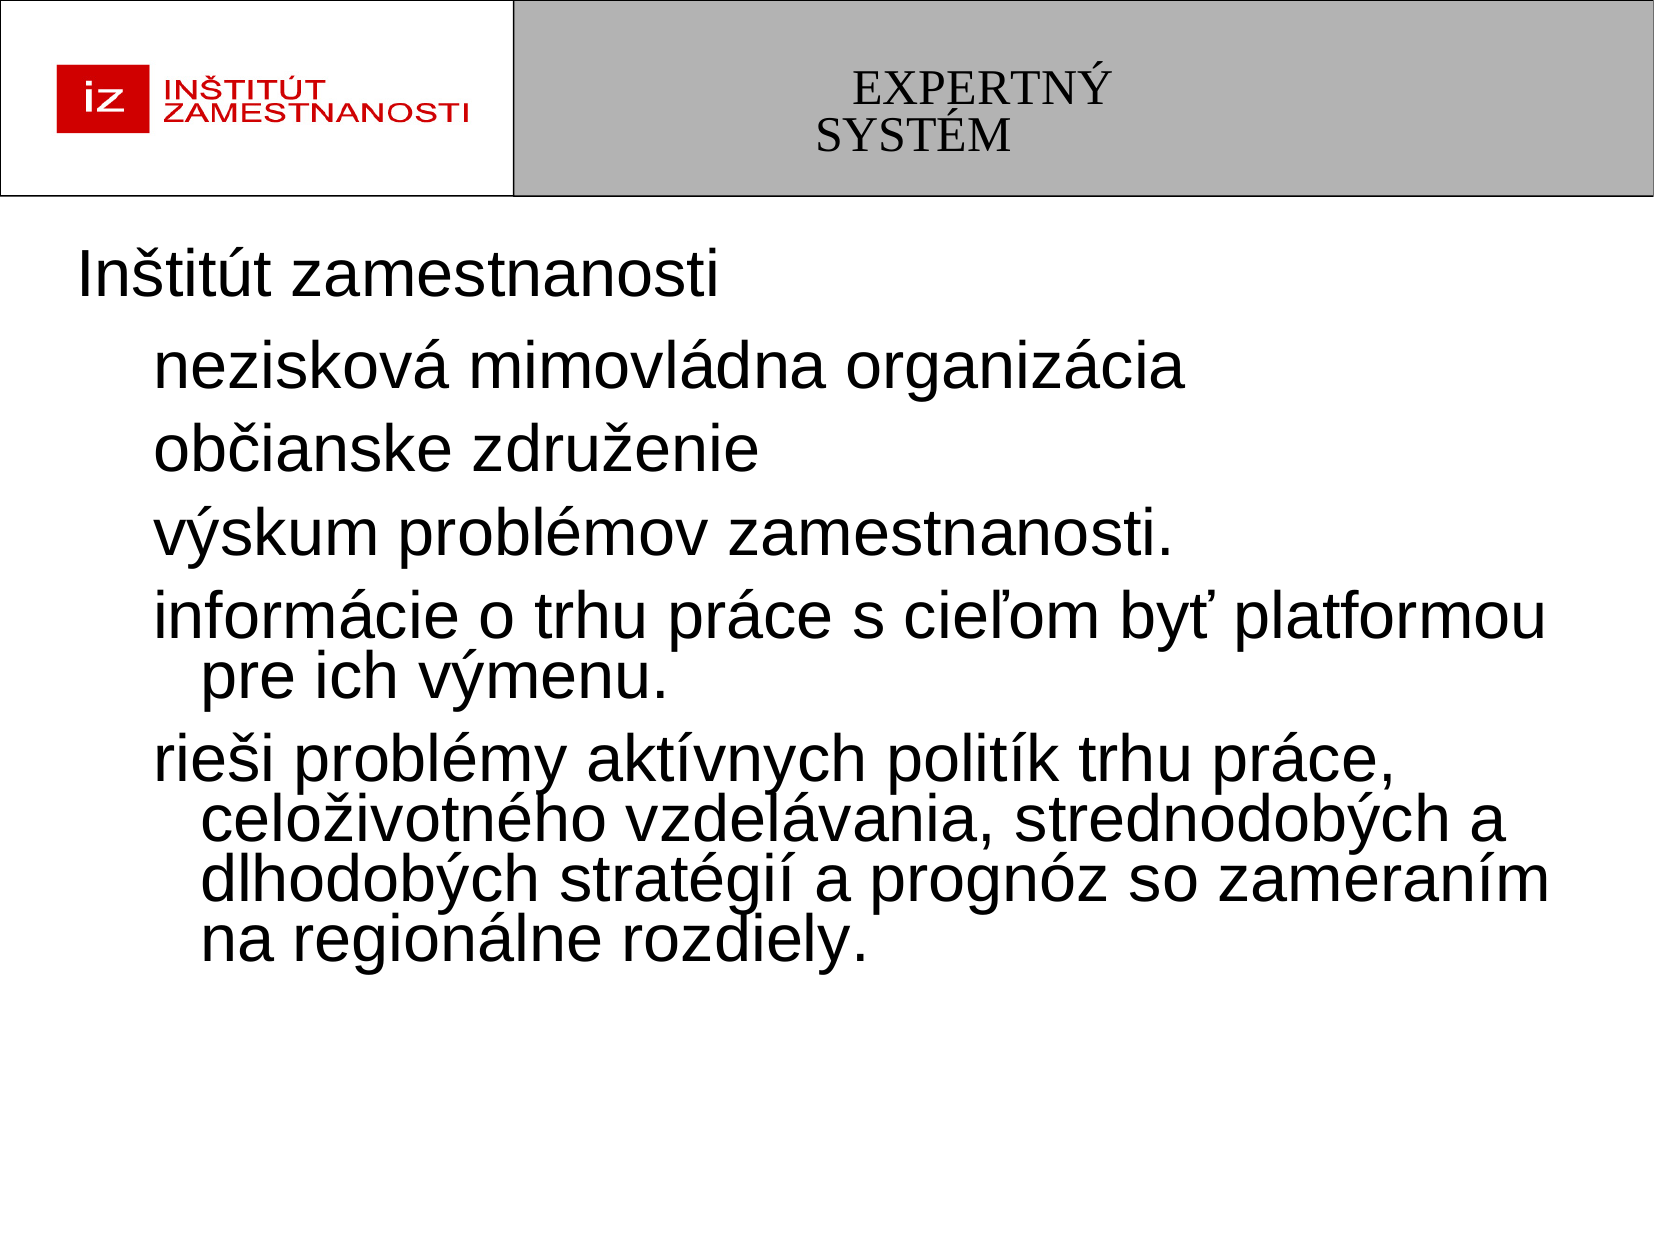

EXPERTNÝ SYSTÉM
# Inštitút zamestnanosti
nezisková mimovládna organizácia
občianske združenie
výskum problémov zamestnanosti.
informácie o trhu práce s cieľom byť platformou pre ich výmenu.
rieši problémy aktívnych politík trhu práce, celoživotného vzdelávania, strednodobých a dlhodobých stratégií a prognóz so zameraním na regionálne rozdiely.